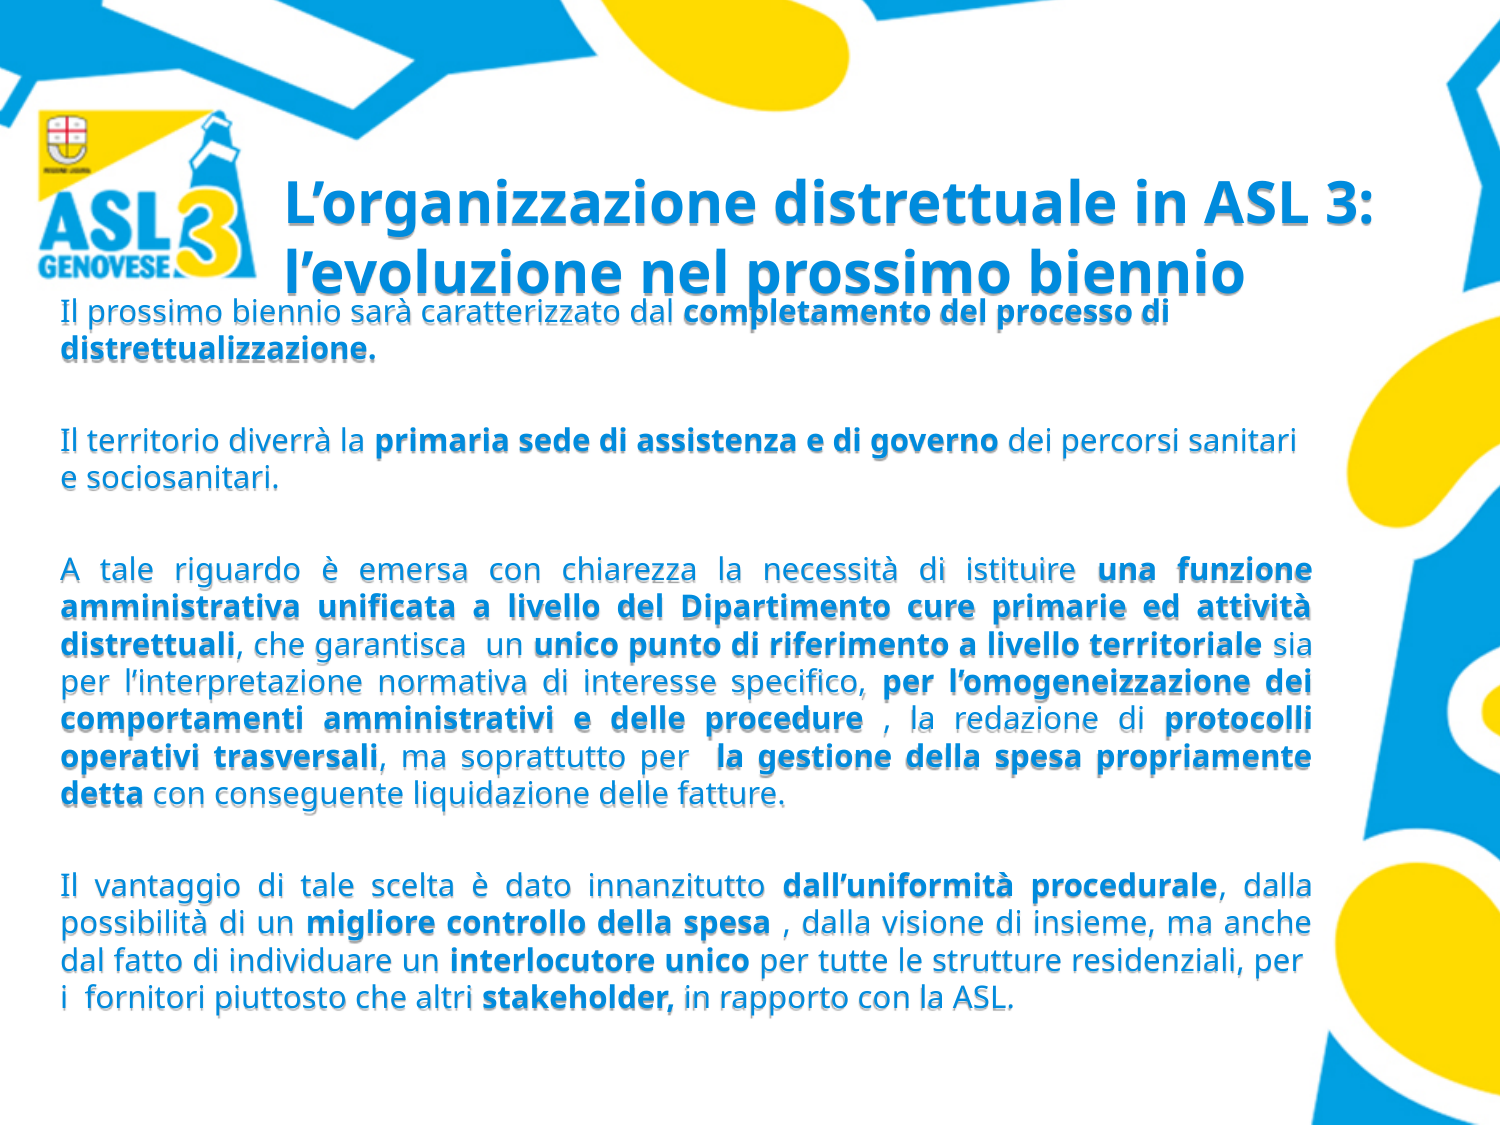

# L’organizzazione distrettuale in ASL 3: l’evoluzione nel prossimo biennio
Il prossimo biennio sarà caratterizzato dal completamento del processo di distrettualizzazione.
Il territorio diverrà la primaria sede di assistenza e di governo dei percorsi sanitari e sociosanitari.
A tale riguardo è emersa con chiarezza la necessità di istituire una funzione amministrativa unificata a livello del Dipartimento cure primarie ed attività distrettuali, che garantisca un unico punto di riferimento a livello territoriale sia per l’interpretazione normativa di interesse specifico, per l’omogeneizzazione dei comportamenti amministrativi e delle procedure , la redazione di protocolli operativi trasversali, ma soprattutto per la gestione della spesa propriamente detta con conseguente liquidazione delle fatture.
Il vantaggio di tale scelta è dato innanzitutto dall’uniformità procedurale, dalla possibilità di un migliore controllo della spesa , dalla visione di insieme, ma anche dal fatto di individuare un interlocutore unico per tutte le strutture residenziali, per i fornitori piuttosto che altri stakeholder, in rapporto con la ASL.